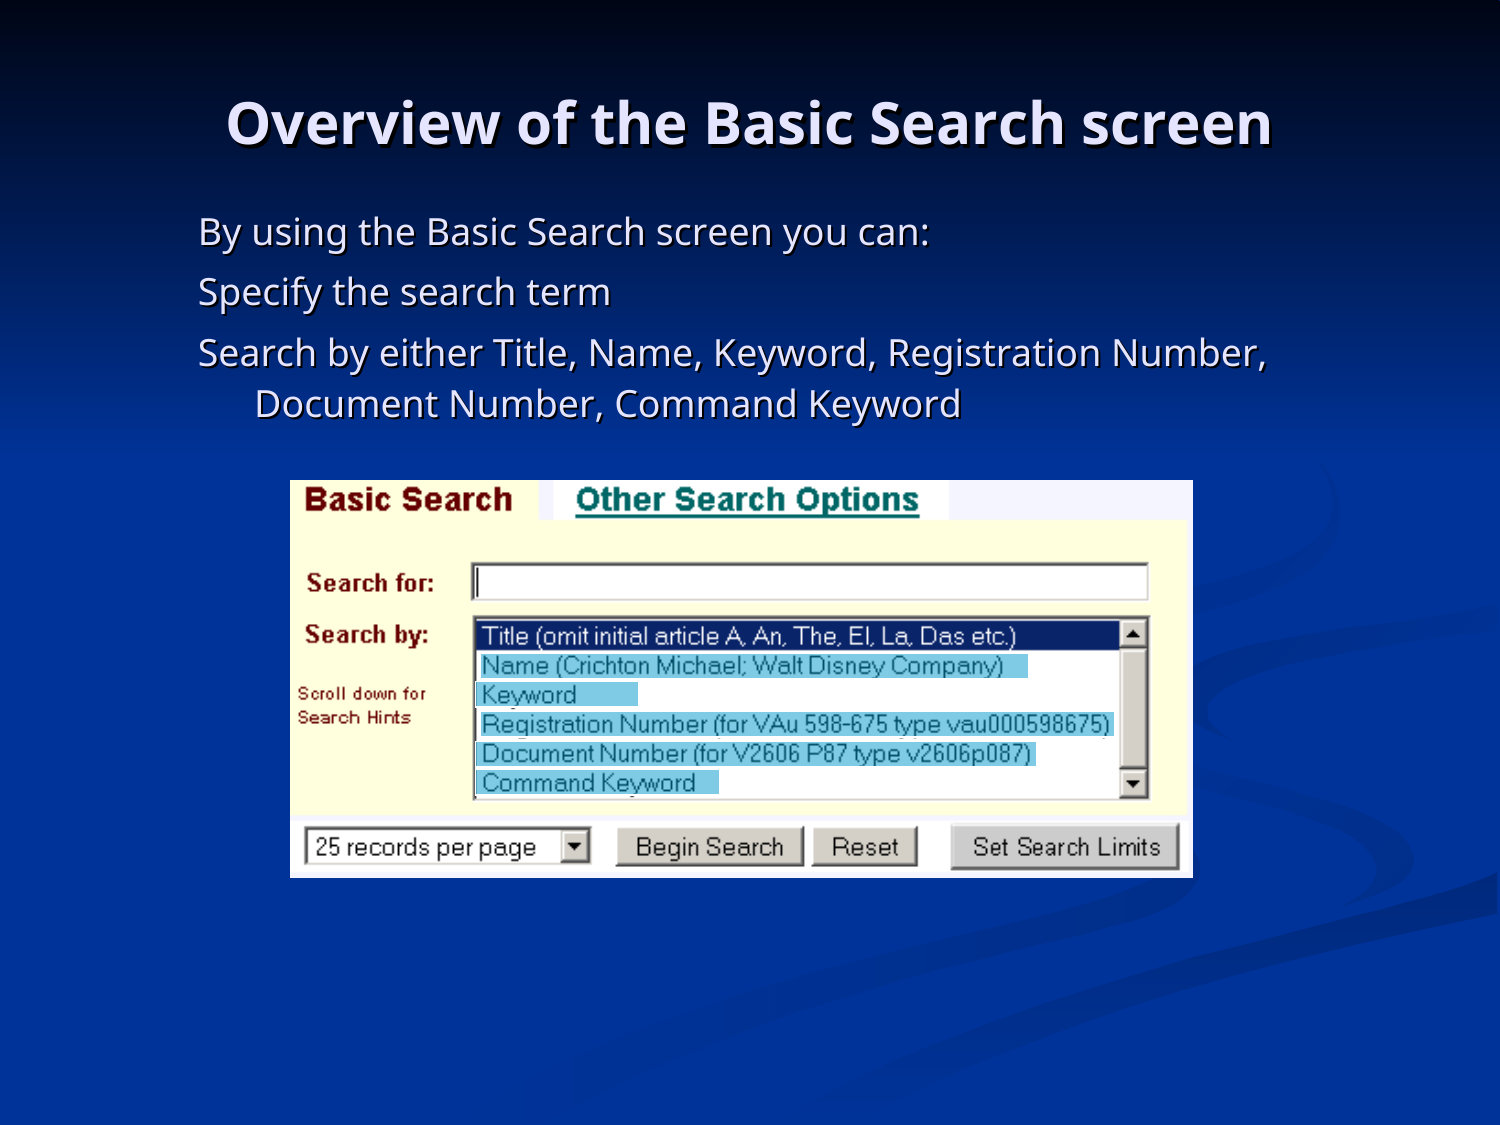

# Overview of the Basic Search screen
By using the Basic Search screen you can:
Specify the search term
Search by either Title, Name, Keyword, Registration Number, Document Number, Command Keyword